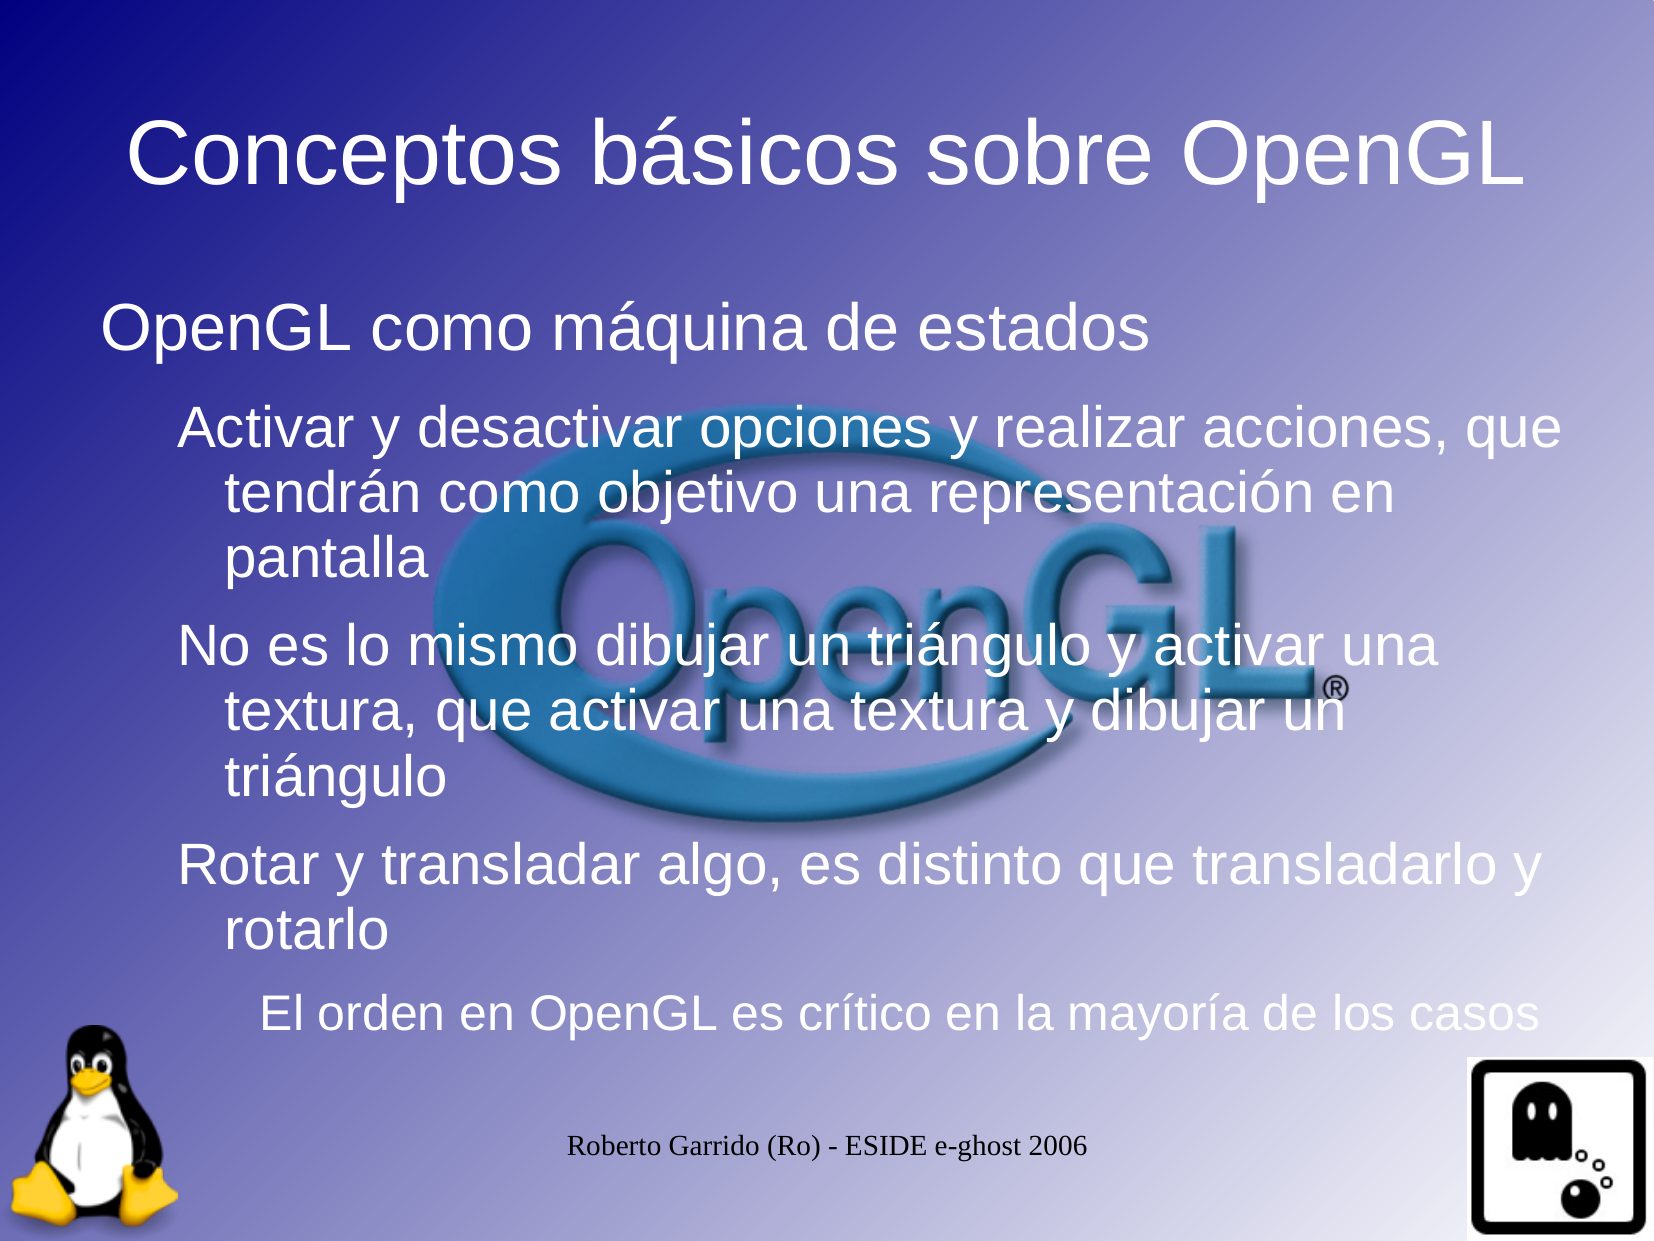

# Conceptos básicos sobre OpenGL
OpenGL como máquina de estados
Activar y desactivar opciones y realizar acciones, que tendrán como objetivo una representación en pantalla
No es lo mismo dibujar un triángulo y activar una textura, que activar una textura y dibujar un triángulo
Rotar y transladar algo, es distinto que transladarlo y rotarlo
El orden en OpenGL es crítico en la mayoría de los casos
Roberto Garrido (Ro) - ESIDE e-ghost 2006